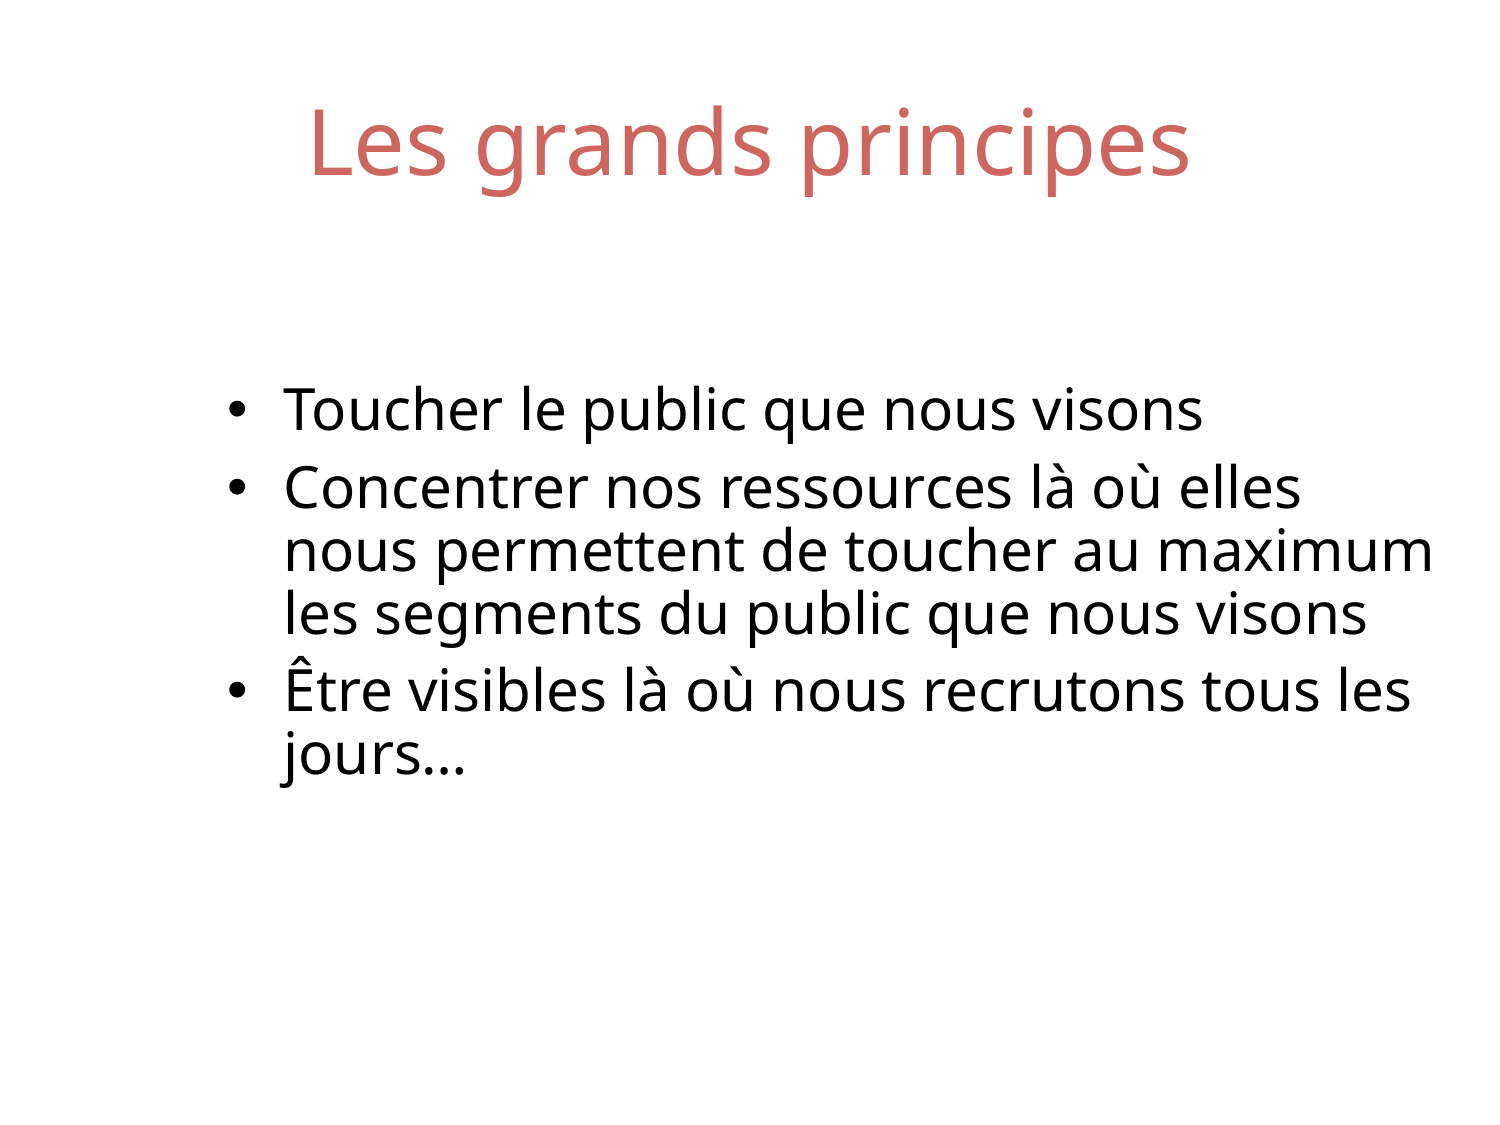

# Les grands principes
Toucher le public que nous visons
Concentrer nos ressources là où elles nous permettent de toucher au maximum les segments du public que nous visons
Être visibles là où nous recrutons tous les jours…